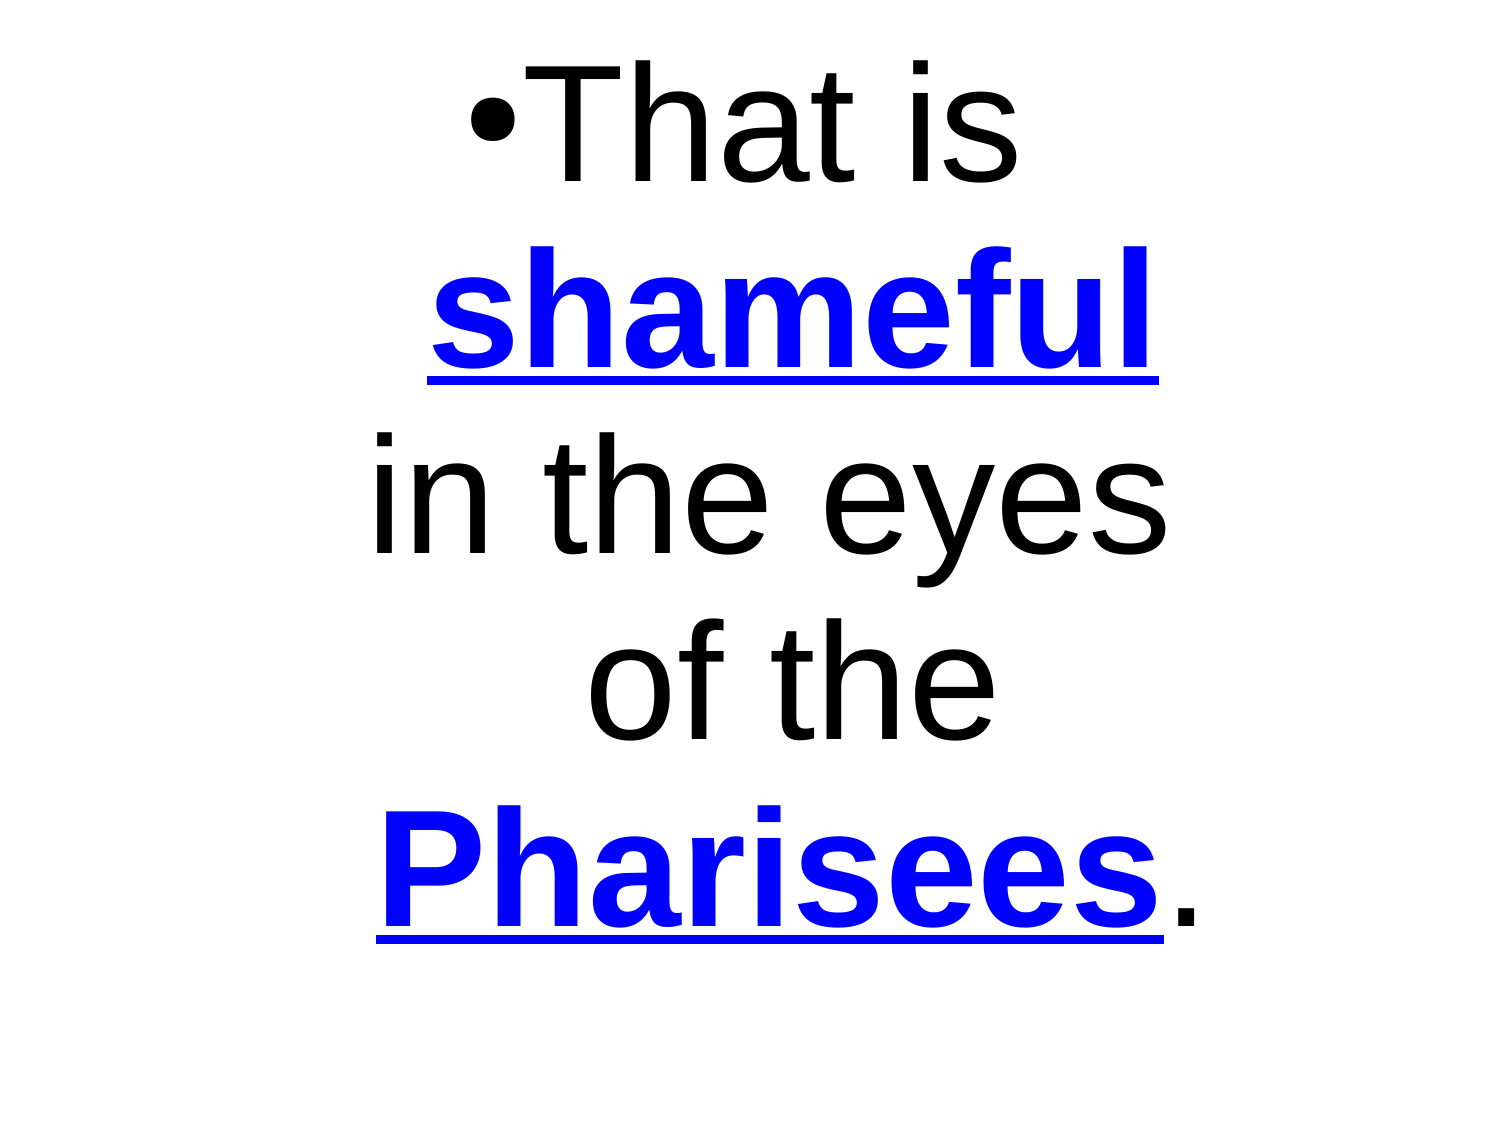

# That is shameful in the eyes of the Pharisees.